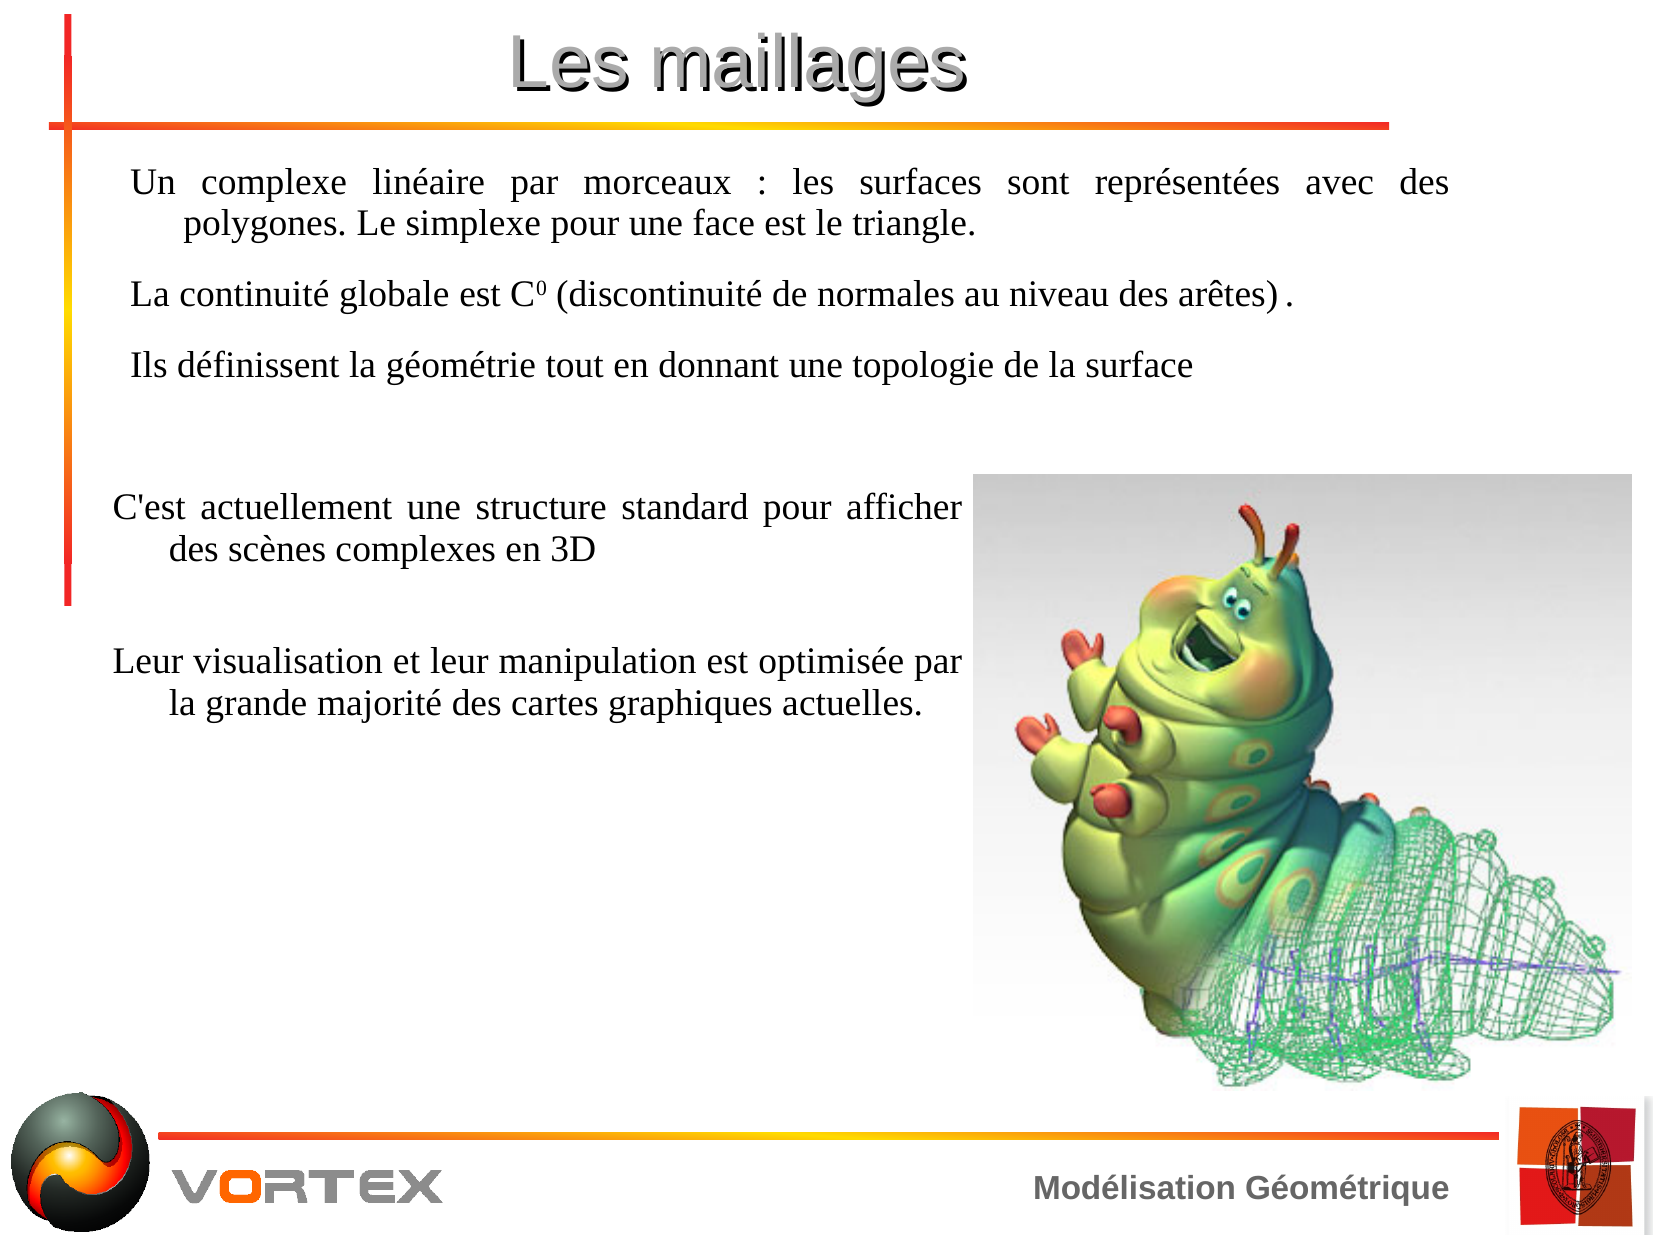

# Les maillages
Un complexe linéaire par morceaux : les surfaces sont représentées avec des polygones. Le simplexe pour une face est le triangle.
La continuité globale est C0 (discontinuité de normales au niveau des arêtes) .
Ils définissent la géométrie tout en donnant une topologie de la surface
C'est actuellement une structure standard pour afficher des scènes complexes en 3D
Leur visualisation et leur manipulation est optimisée par la grande majorité des cartes graphiques actuelles.